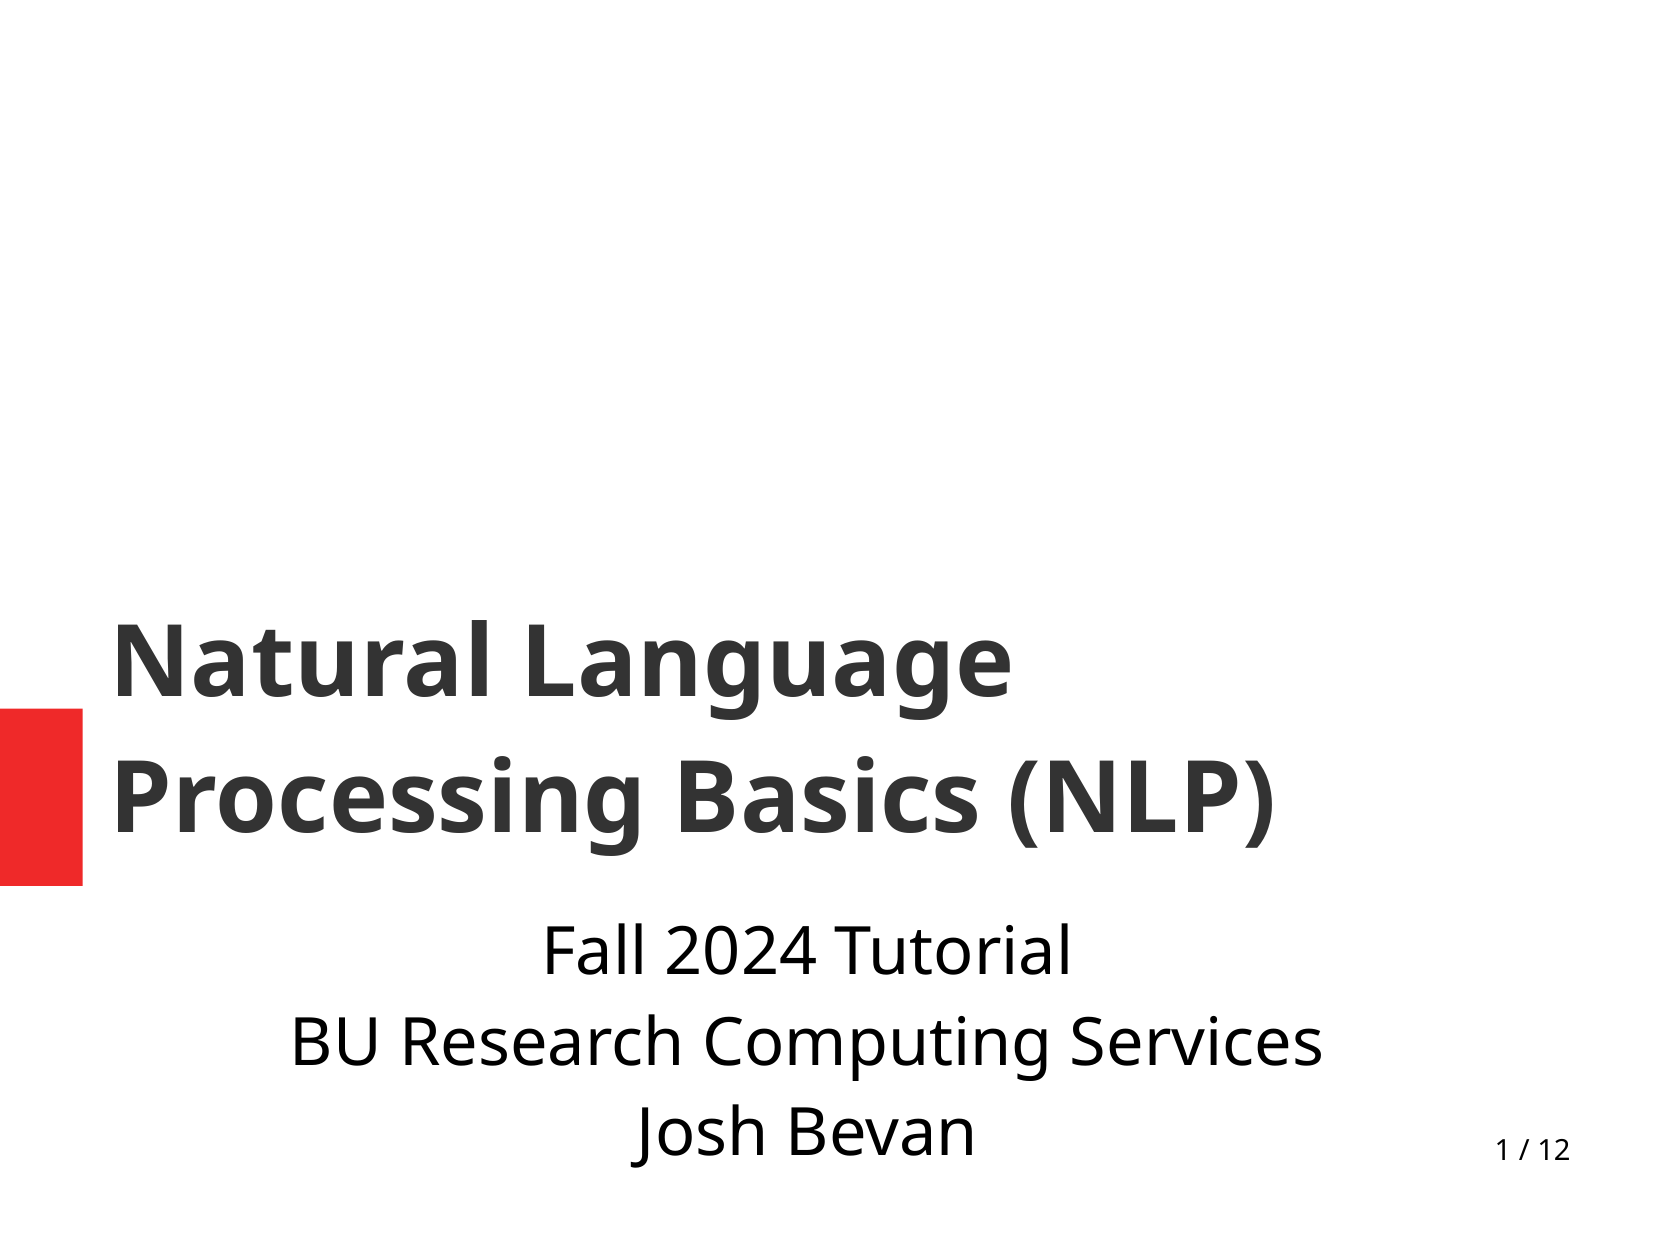

# Natural Language Processing Basics (NLP)
Fall 2024 Tutorial
BU Research Computing Services
Josh Bevan
1